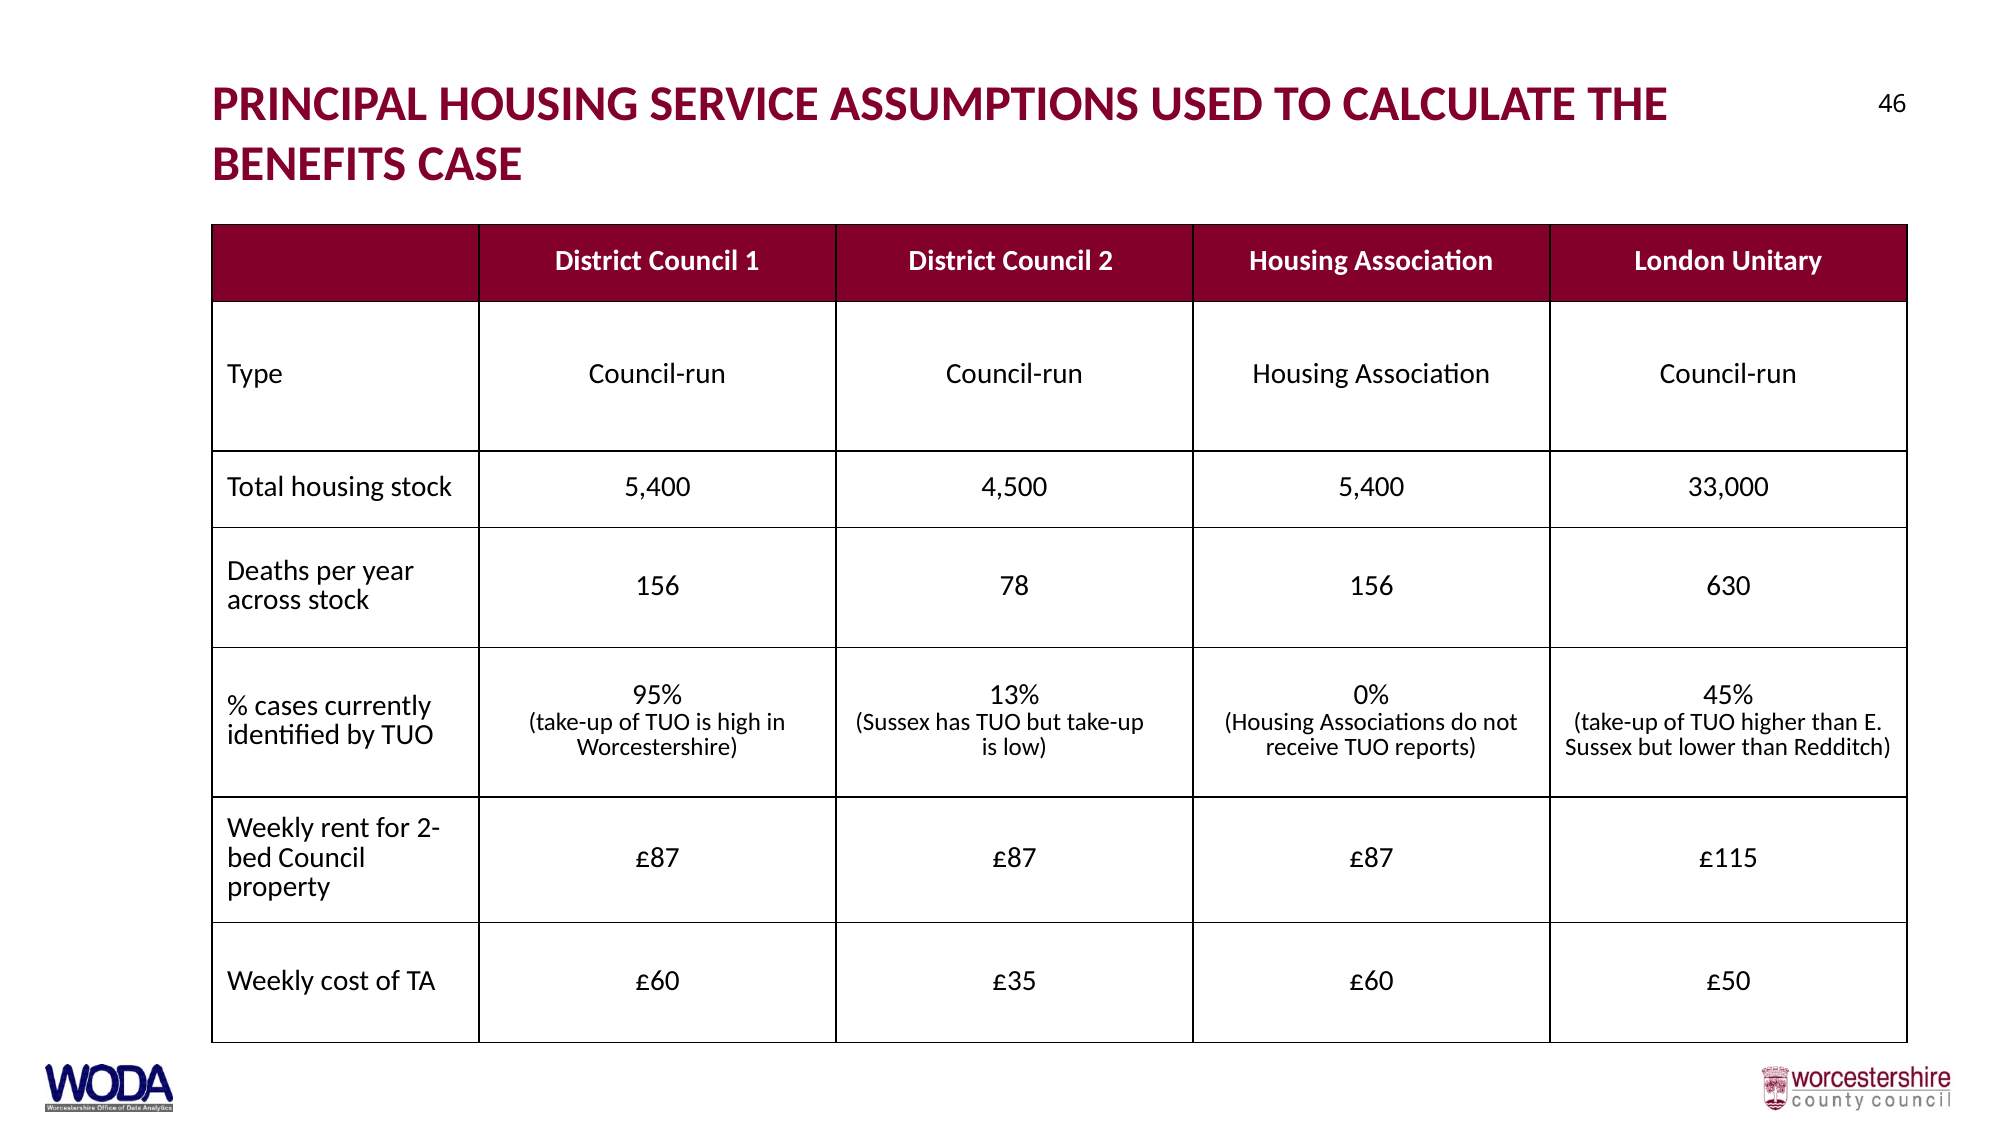

# PRINCIPAL HOUSING SERVICE ASSUMPTIONS USED TO CALCULATE THE BENEFITS CASE
| | District Council 1 | District Council 2 | Housing Association | London Unitary |
| --- | --- | --- | --- | --- |
| Type | Council-run | Council-run | Housing Association | Council-run |
| Total housing stock | 5,400 | 4,500 | 5,400 | 33,000 |
| Deaths per year across stock | 156 | 78 | 156 | 630 |
| % cases currently identified by TUO | 95% (take-up of TUO is high in Worcestershire) | 13% (Sussex has TUO but take-up is low) | 0% (Housing Associations do not receive TUO reports) | 45% (take-up of TUO higher than E. Sussex but lower than Redditch) |
| Weekly rent for 2-bed Council property | £87 | £87 | £87 | £115 |
| Weekly cost of TA | £60 | £35 | £60 | £50 |